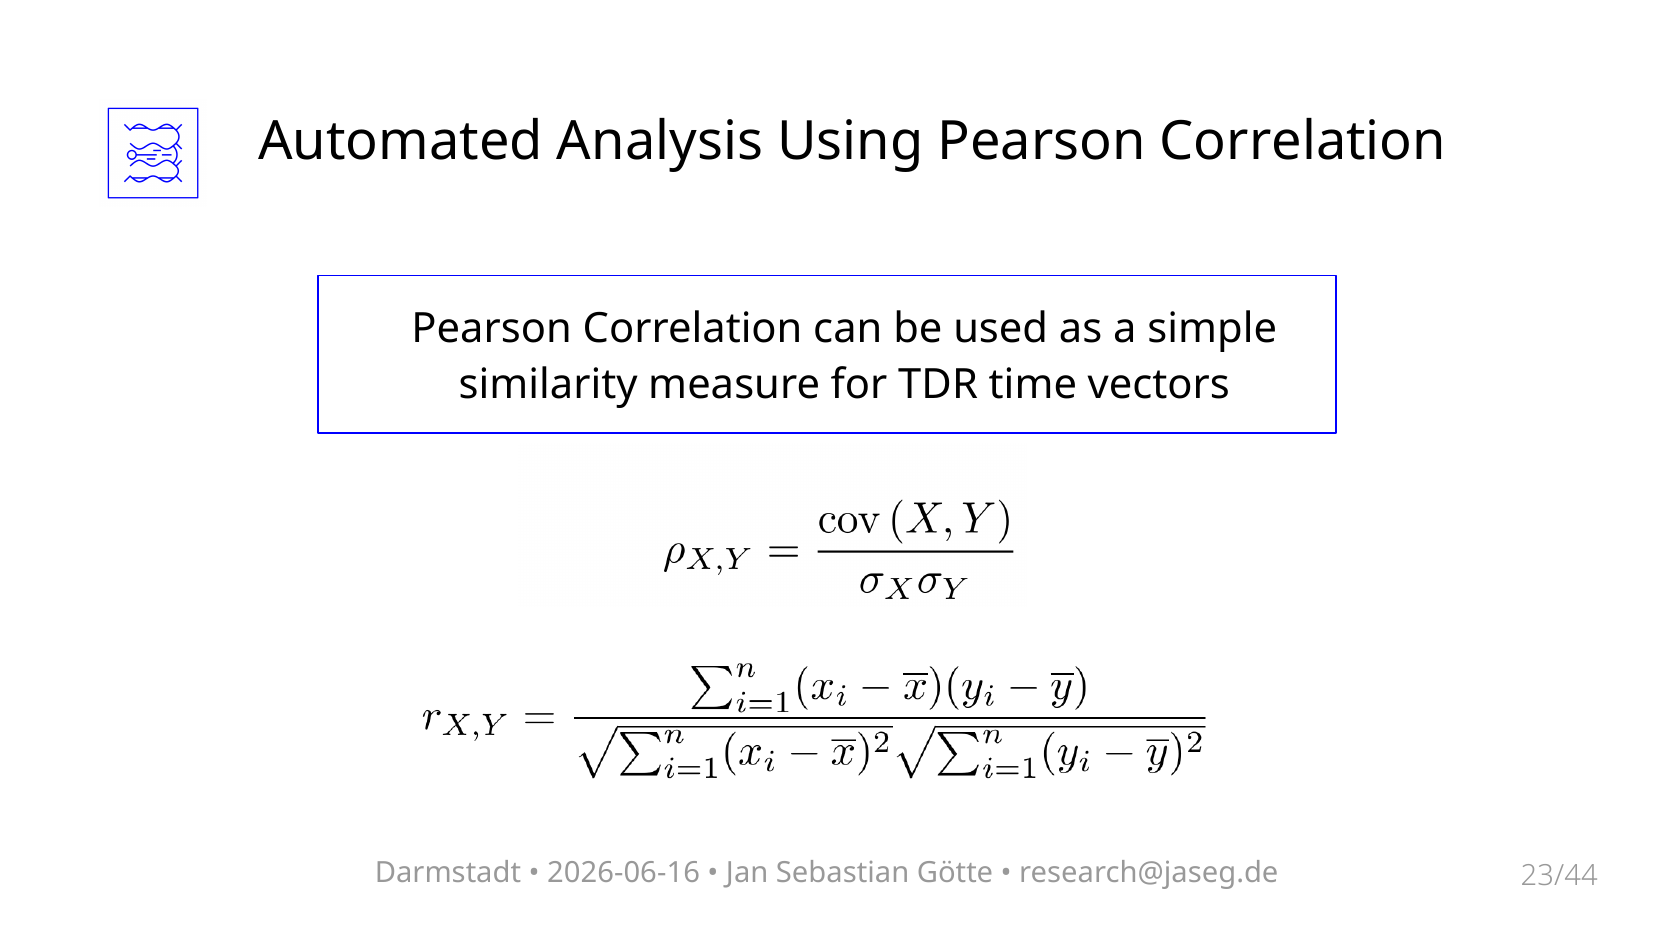

Automated Analysis Using Pearson Correlation
Pearson Correlation can be used as a simple similarity measure for TDR time vectors